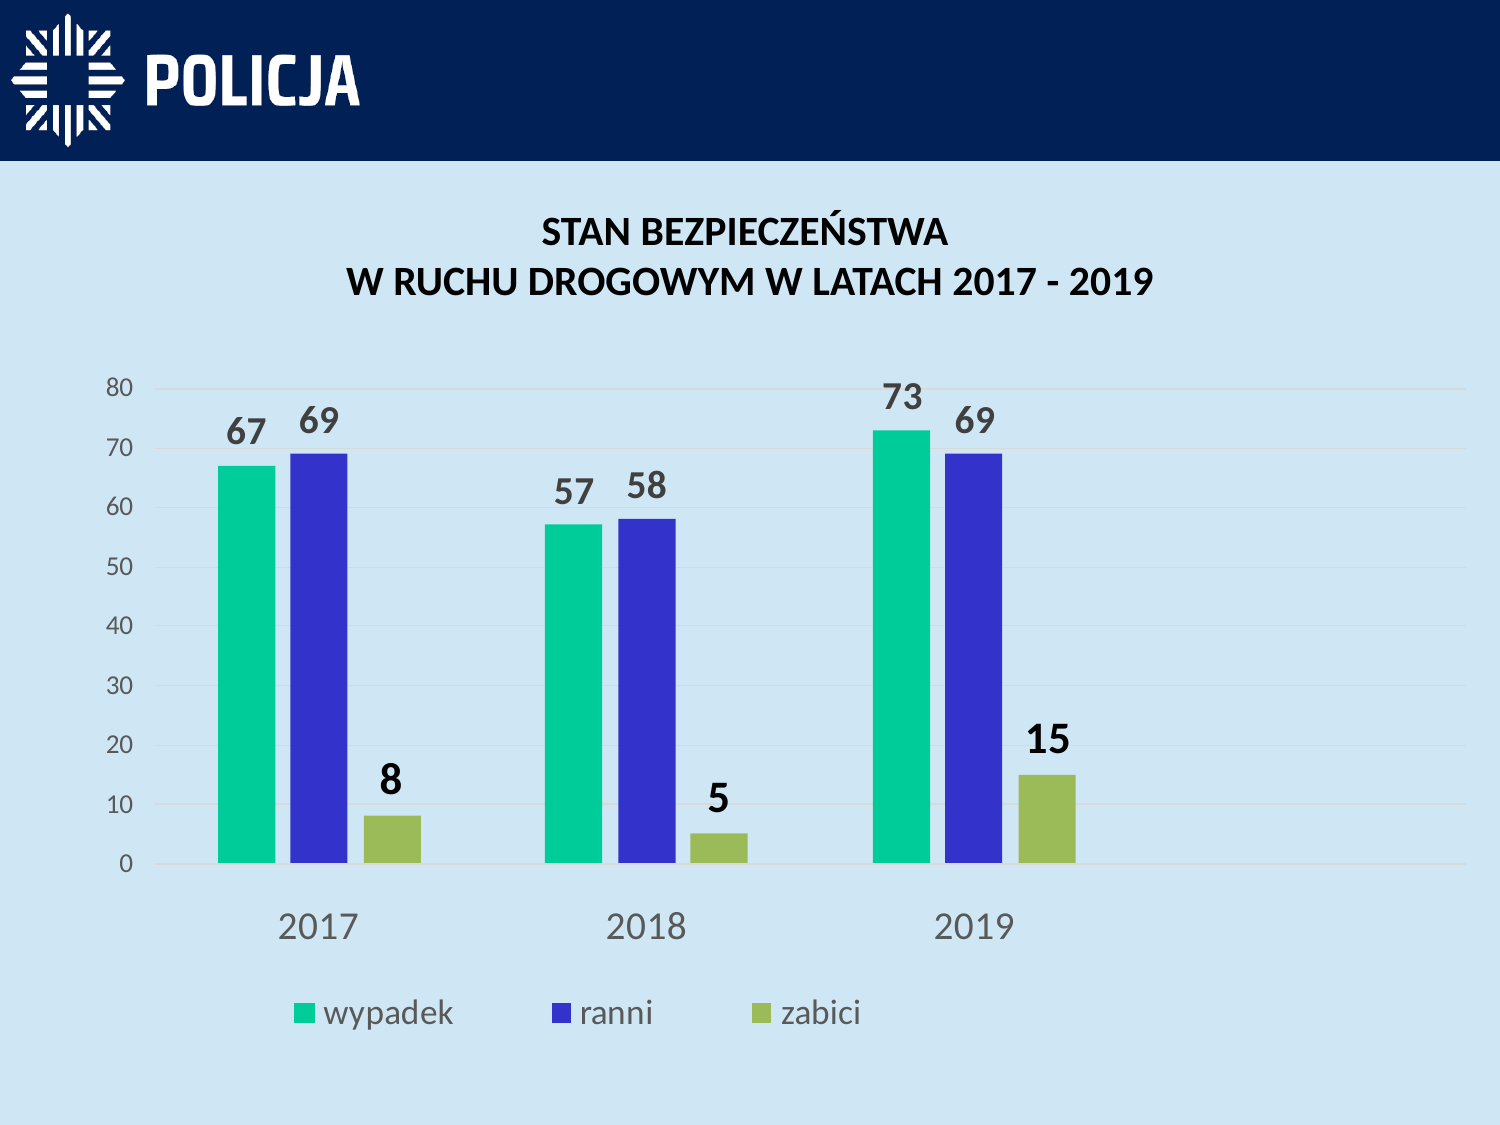

STAN BEZPIECZEŃSTWA
W RUCHU DROGOWYM W LATACH 2017 - 2019